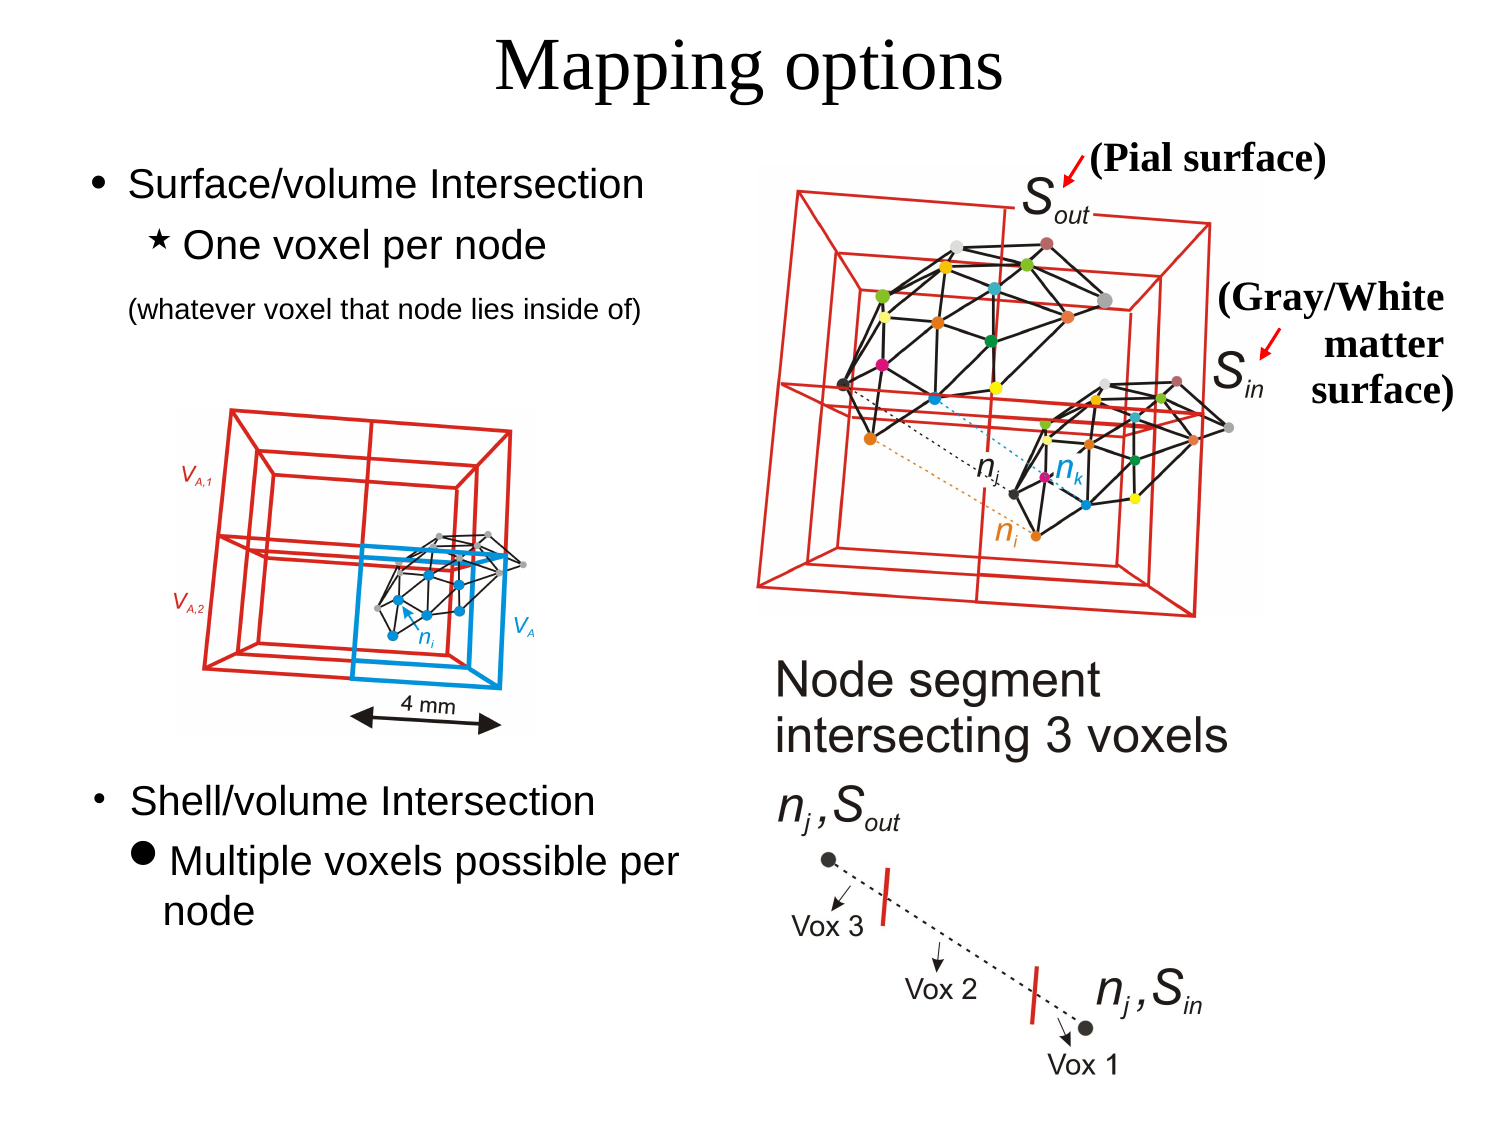

# Mapping options
(Pial surface)
Surface/volume Intersection
One voxel per node
	(whatever voxel that node lies inside of)
(Gray/White
matter
surface)
Shell/volume Intersection
Multiple voxels possible per node